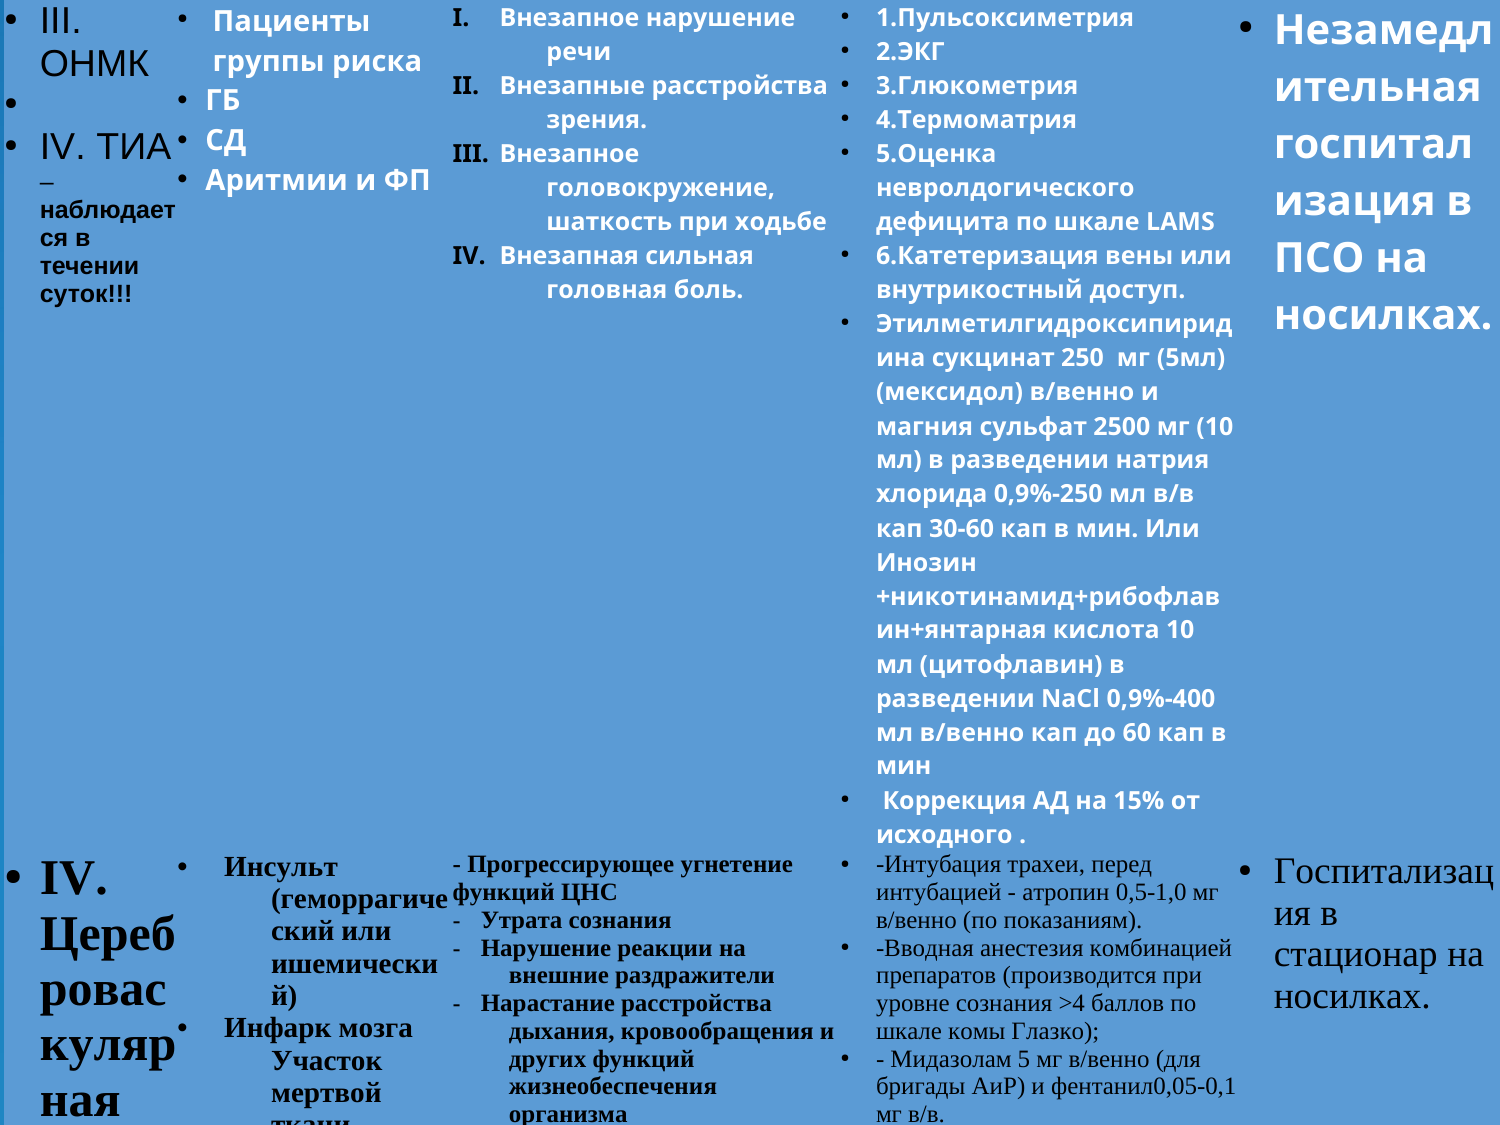

| III. ОНМК IV. ТИА – наблюдается в течении суток!!! | Пациенты группы риска ГБ СД Аритмии и ФП | Внезапное нарушение речи Внезапные расстройства зрения. Внезапное головокружение, шаткость при ходьбе Внезапная сильная головная боль. | 1.Пульсоксиметрия 2.ЭКГ 3.Глюкометрия 4.Термоматрия 5.Оценка невролдогического дефицита по шкале LAMS 6.Катетеризация вены или внутрикостный доступ. Этилметилгидроксипиридина сукцинат 250 мг (5мл)(мексидол) в/венно и магния сульфат 2500 мг (10 мл) в разведении натрия хлорида 0,9%-250 мл в/в кап 30-60 кап в мин. Или Инозин +никотинамид+рибофлавин+янтарная кислота 10 мл (цитофлавин) в разведении NaCl 0,9%-400 мл в/венно кап до 60 кап в мин Коррекция АД на 15% от исходного . | Незамедлительная госпитализация в ПСО на носилках. |
| --- | --- | --- | --- | --- |
| IV. Цереброваскулярная кома | Инсульт (геморрагический или ишемический) Инфарк мозга Участок мертвой ткани САК | - Прогрессирующее угнетение функций ЦНС Утрата сознания Нарушение реакции на внешние раздражители Нарастание расстройства дыхания, кровообращения и других функций жизнеобеспечения организма | -Интубация трахеи, перед интубацией - атропин 0,5-1,0 мг в/венно (по показаниям). -Вводная анестезия комбинацией препаратов (производится при уровне сознания ˃4 баллов по шкале комы Глазко); - Мидазолам 5 мг в/венно (для бригады АиР) и фентанил0,05-0,1 мг в/в. -Санация верхних дых пут -Интубация трахеи или применение ларинг. трубки -ИВЛ/ВВЛ | Госпитализация в стационар на носилках. |